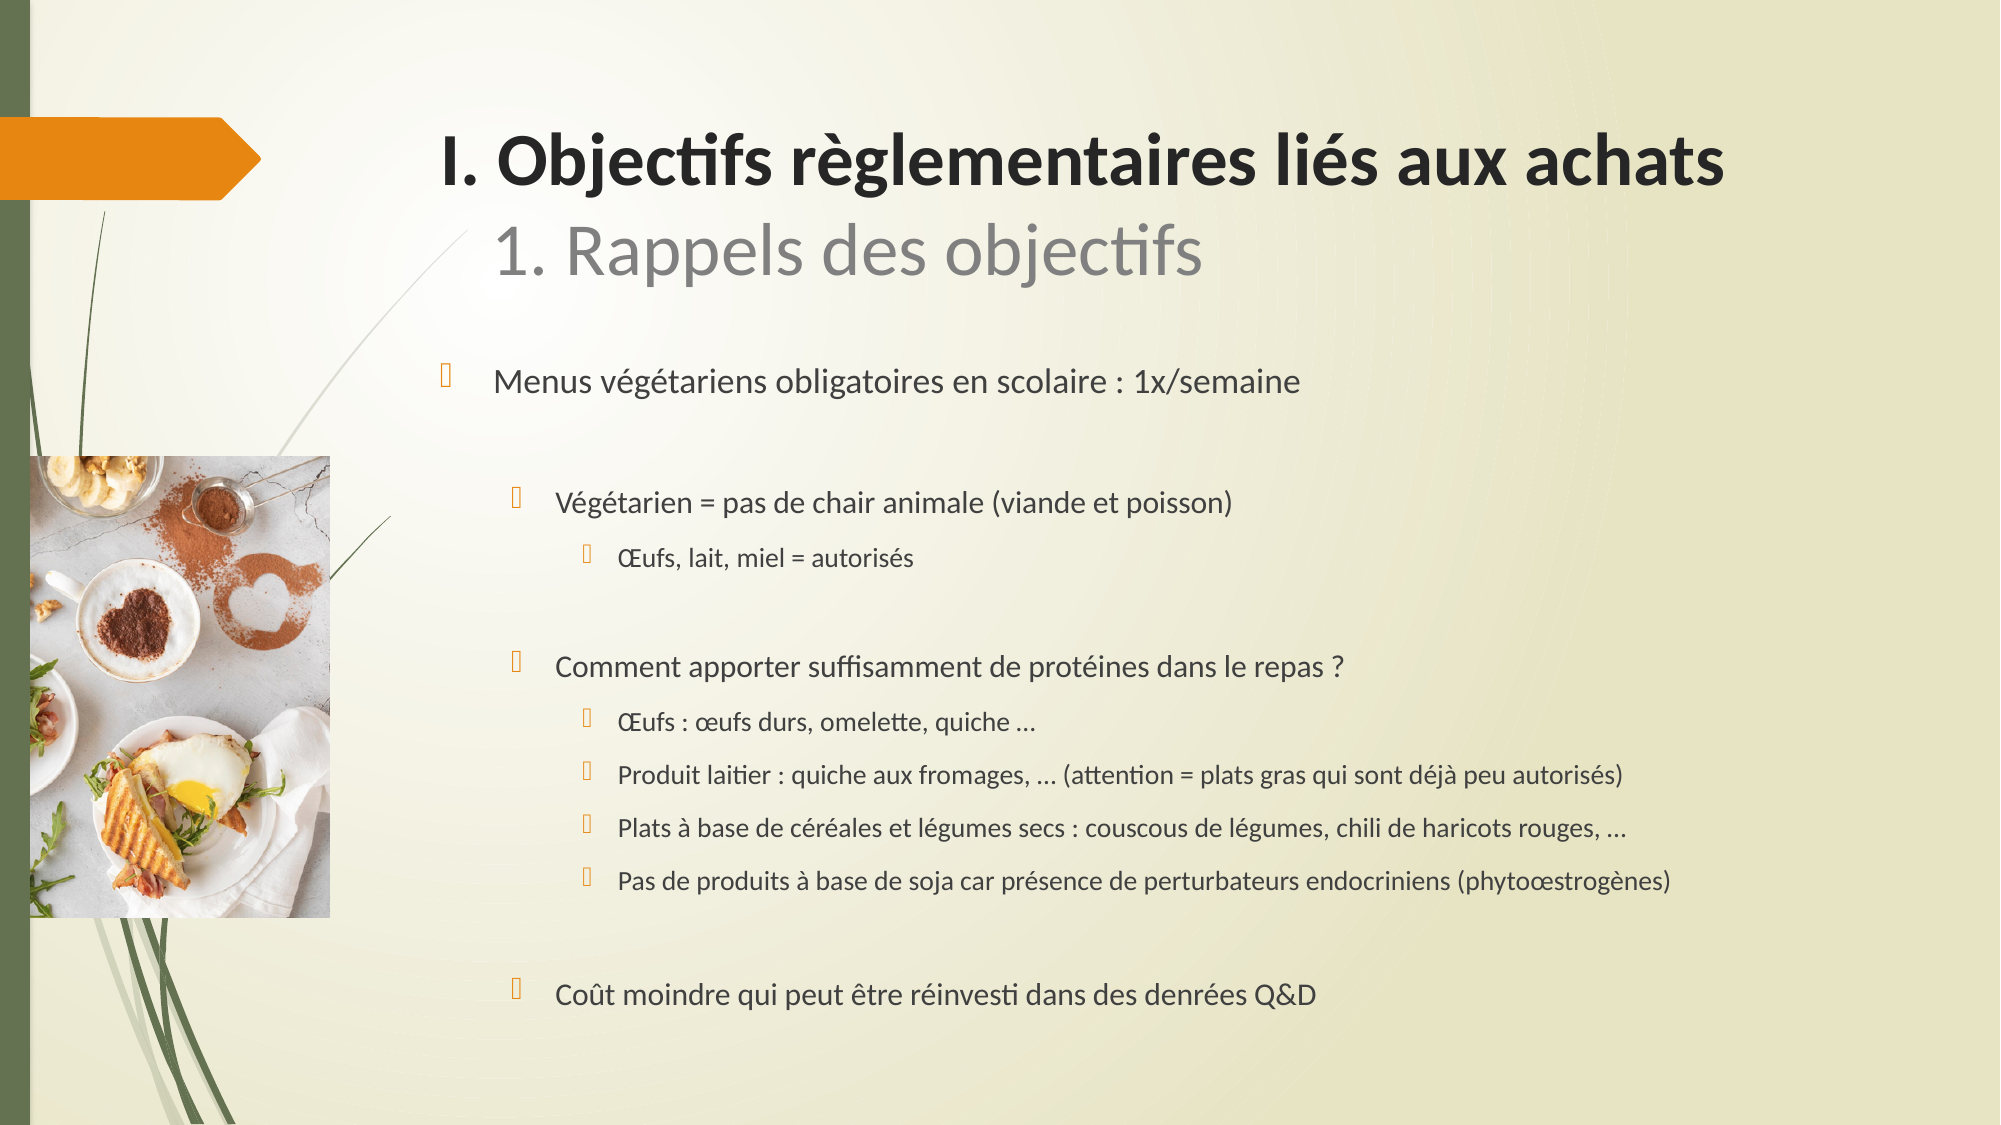

I. Objectifs règlementaires liés aux achats
 1. Rappels des objectifs
# Menus végétariens obligatoires en scolaire : 1x/semaine
Végétarien = pas de chair animale (viande et poisson)
Œufs, lait, miel = autorisés
Comment apporter suffisamment de protéines dans le repas ?
Œufs : œufs durs, omelette, quiche …
Produit laitier : quiche aux fromages, … (attention = plats gras qui sont déjà peu autorisés)
Plats à base de céréales et légumes secs : couscous de légumes, chili de haricots rouges, …
Pas de produits à base de soja car présence de perturbateurs endocriniens (phytoœstrogènes)
Coût moindre qui peut être réinvesti dans des denrées Q&D